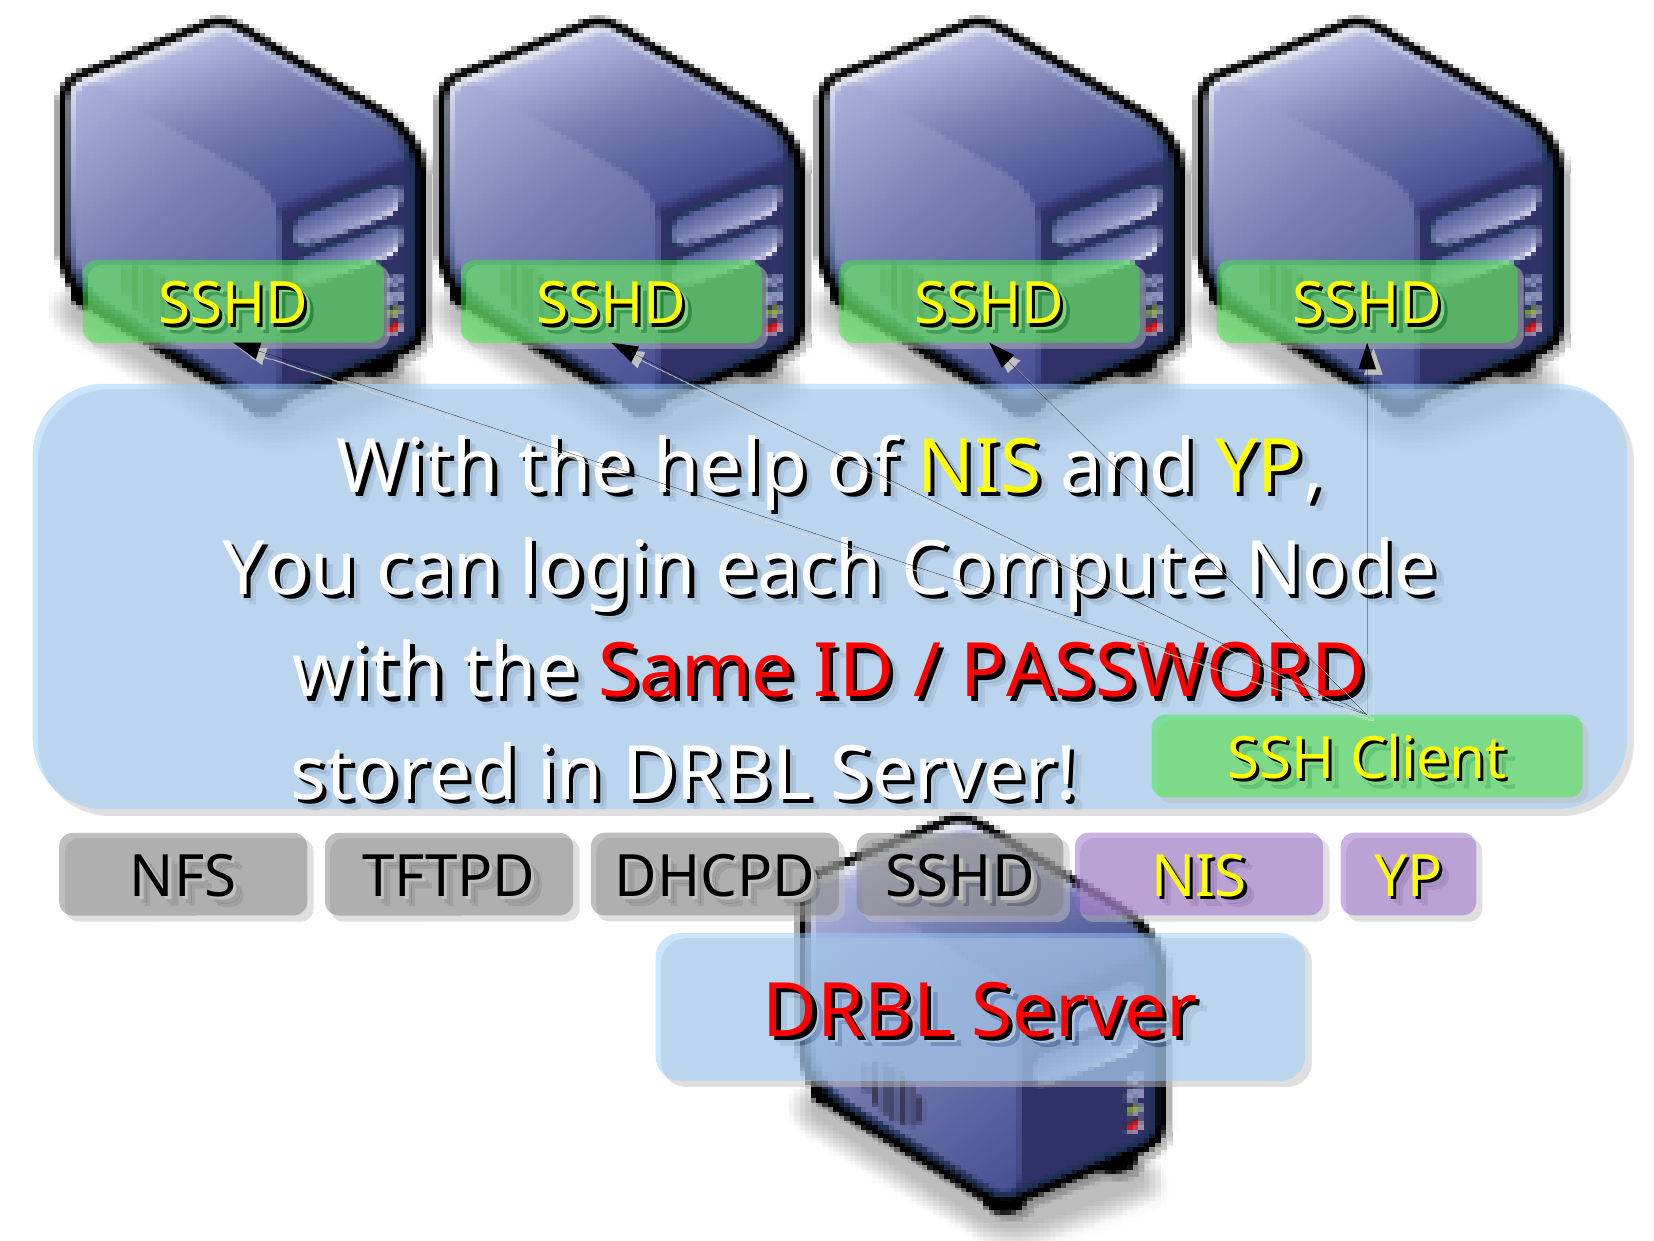

SSHD
SSHD
SSHD
SSHD
SSH Client
With the help of NIS and YP,
You can login each Compute Node
with the Same ID / PASSWORD
stored in DRBL Server!
NIS
YP
DHCPD
NFS
TFTPD
SSHD
DRBL Server